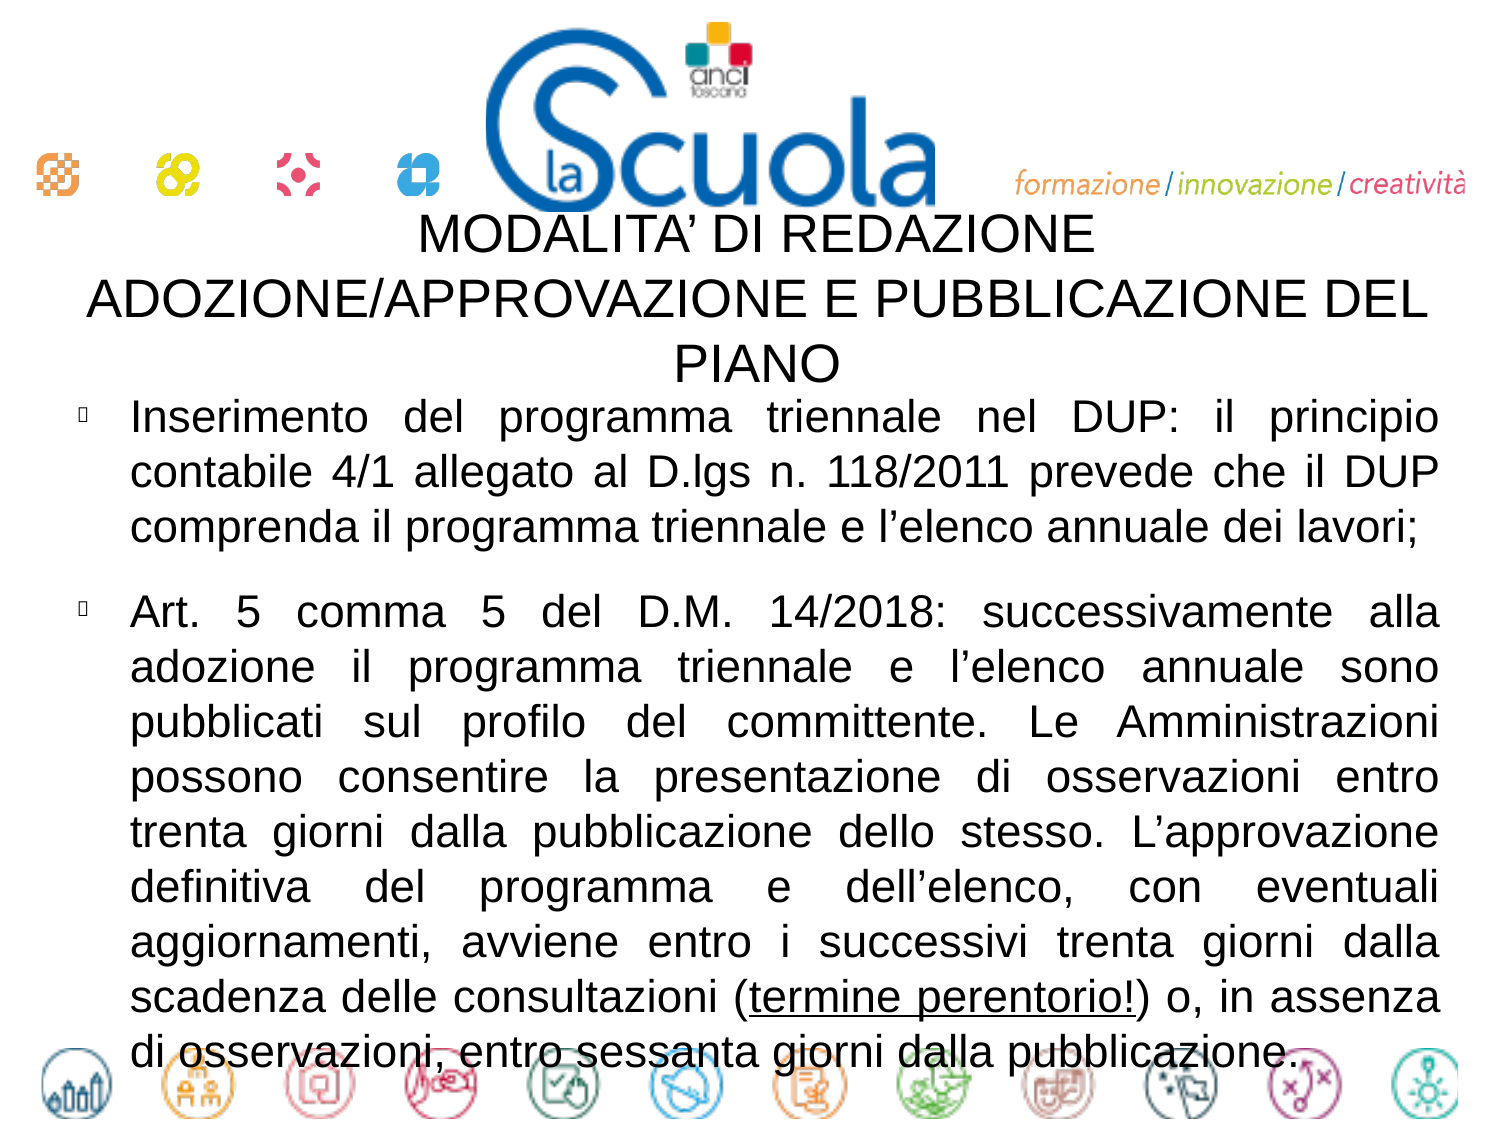

MODALITA’ DI REDAZIONE ADOZIONE/APPROVAZIONE E PUBBLICAZIONE DEL PIANO
Inserimento del programma triennale nel DUP: il principio contabile 4/1 allegato al D.lgs n. 118/2011 prevede che il DUP comprenda il programma triennale e l’elenco annuale dei lavori;
Art. 5 comma 5 del D.M. 14/2018: successivamente alla adozione il programma triennale e l’elenco annuale sono pubblicati sul profilo del committente. Le Amministrazioni possono consentire la presentazione di osservazioni entro trenta giorni dalla pubblicazione dello stesso. L’approvazione definitiva del programma e dell’elenco, con eventuali aggiornamenti, avviene entro i successivi trenta giorni dalla scadenza delle consultazioni (termine perentorio!) o, in assenza di osservazioni, entro sessanta giorni dalla pubblicazione.